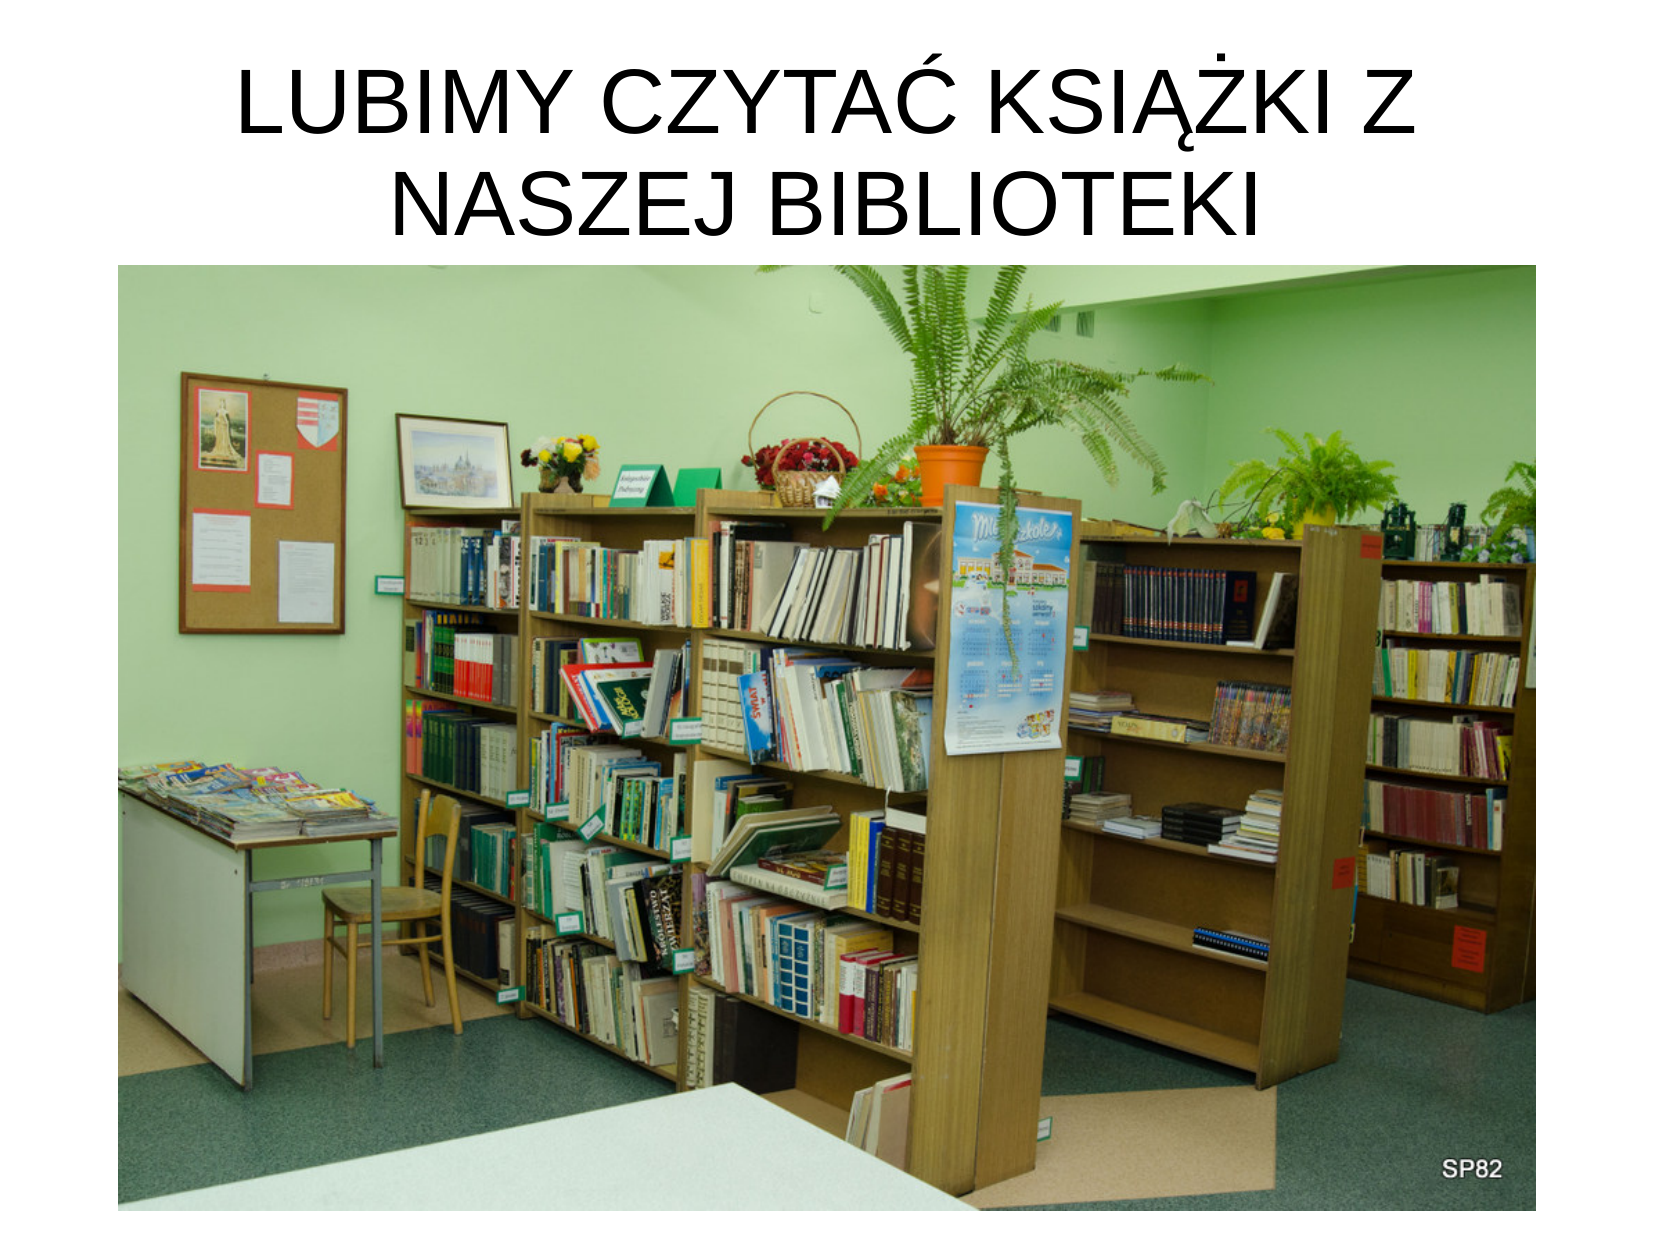

# LUBIMY CZYTAĆ KSIĄŻKI Z NASZEJ BIBLIOTEKI